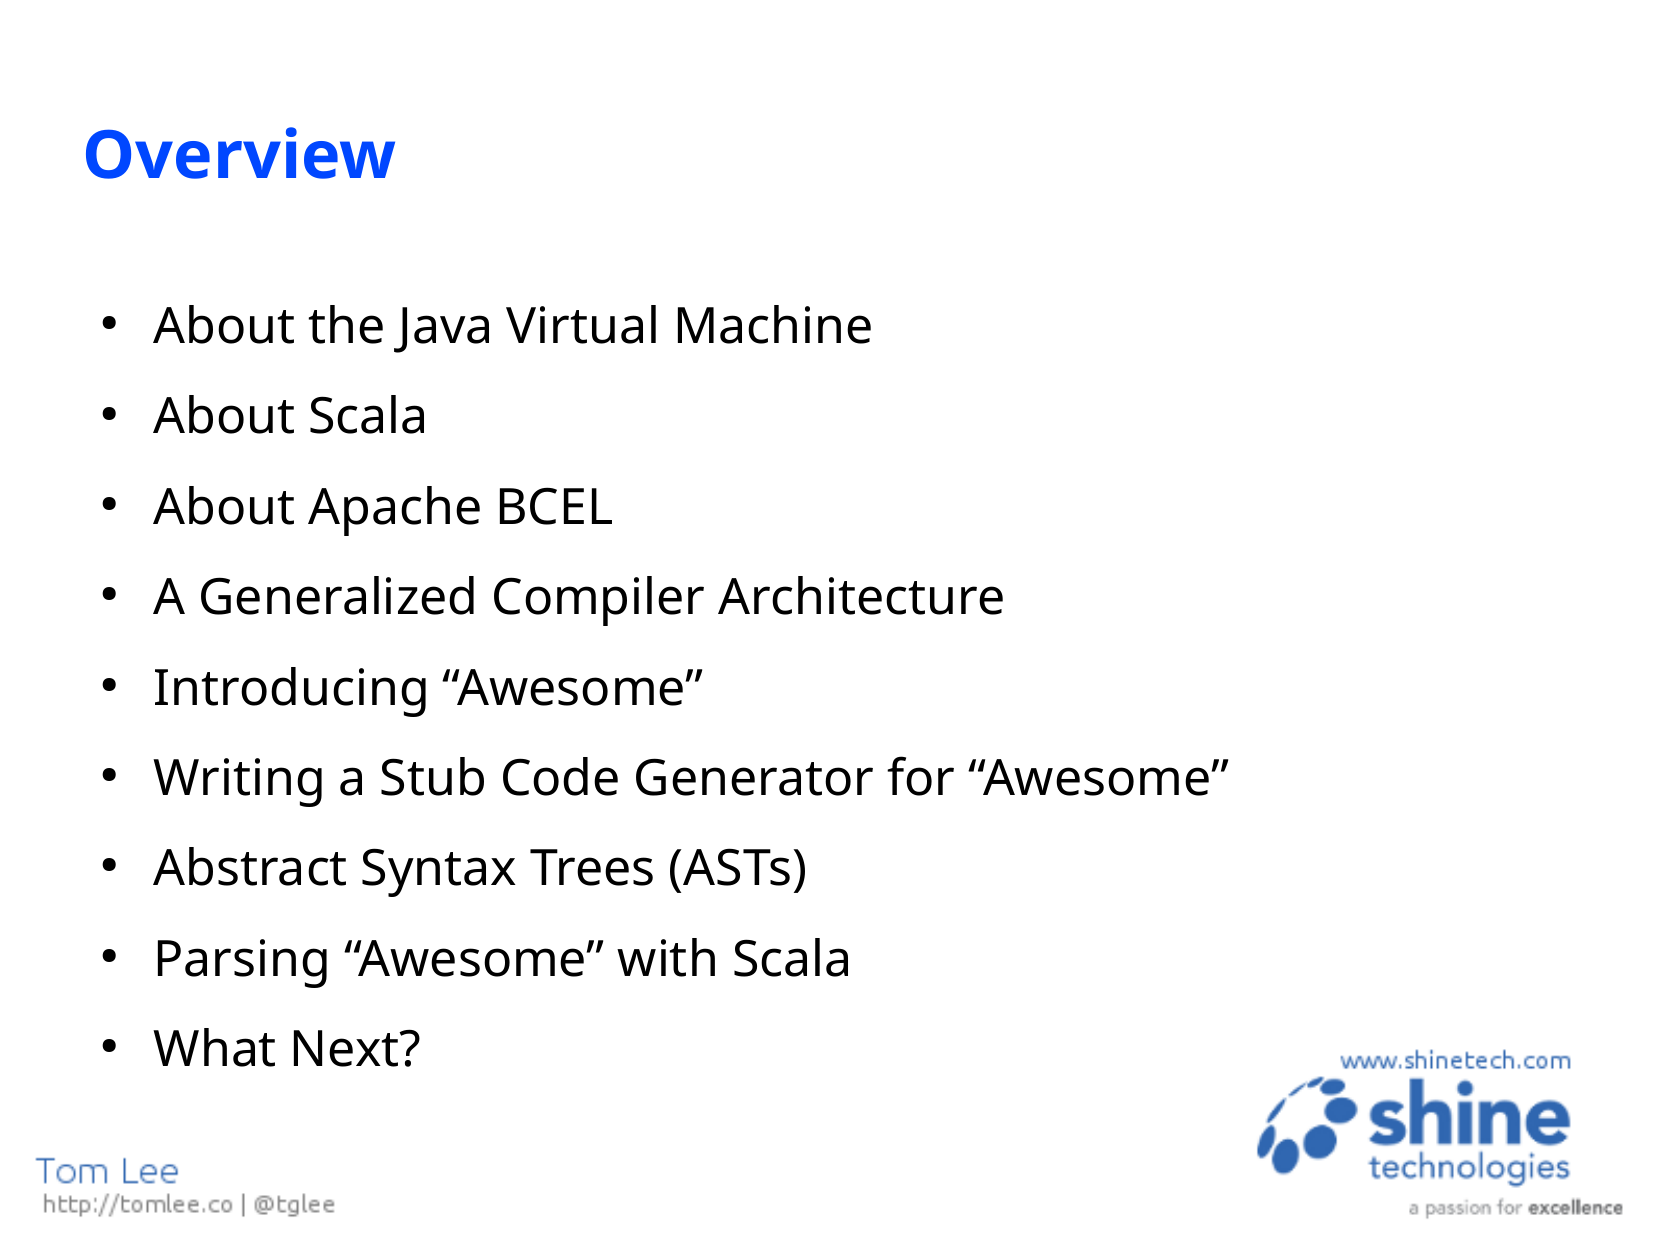

# Overview
About the Java Virtual Machine
About Scala
About Apache BCEL
A Generalized Compiler Architecture
Introducing “Awesome”
Writing a Stub Code Generator for “Awesome”
Abstract Syntax Trees (ASTs)
Parsing “Awesome” with Scala
What Next?